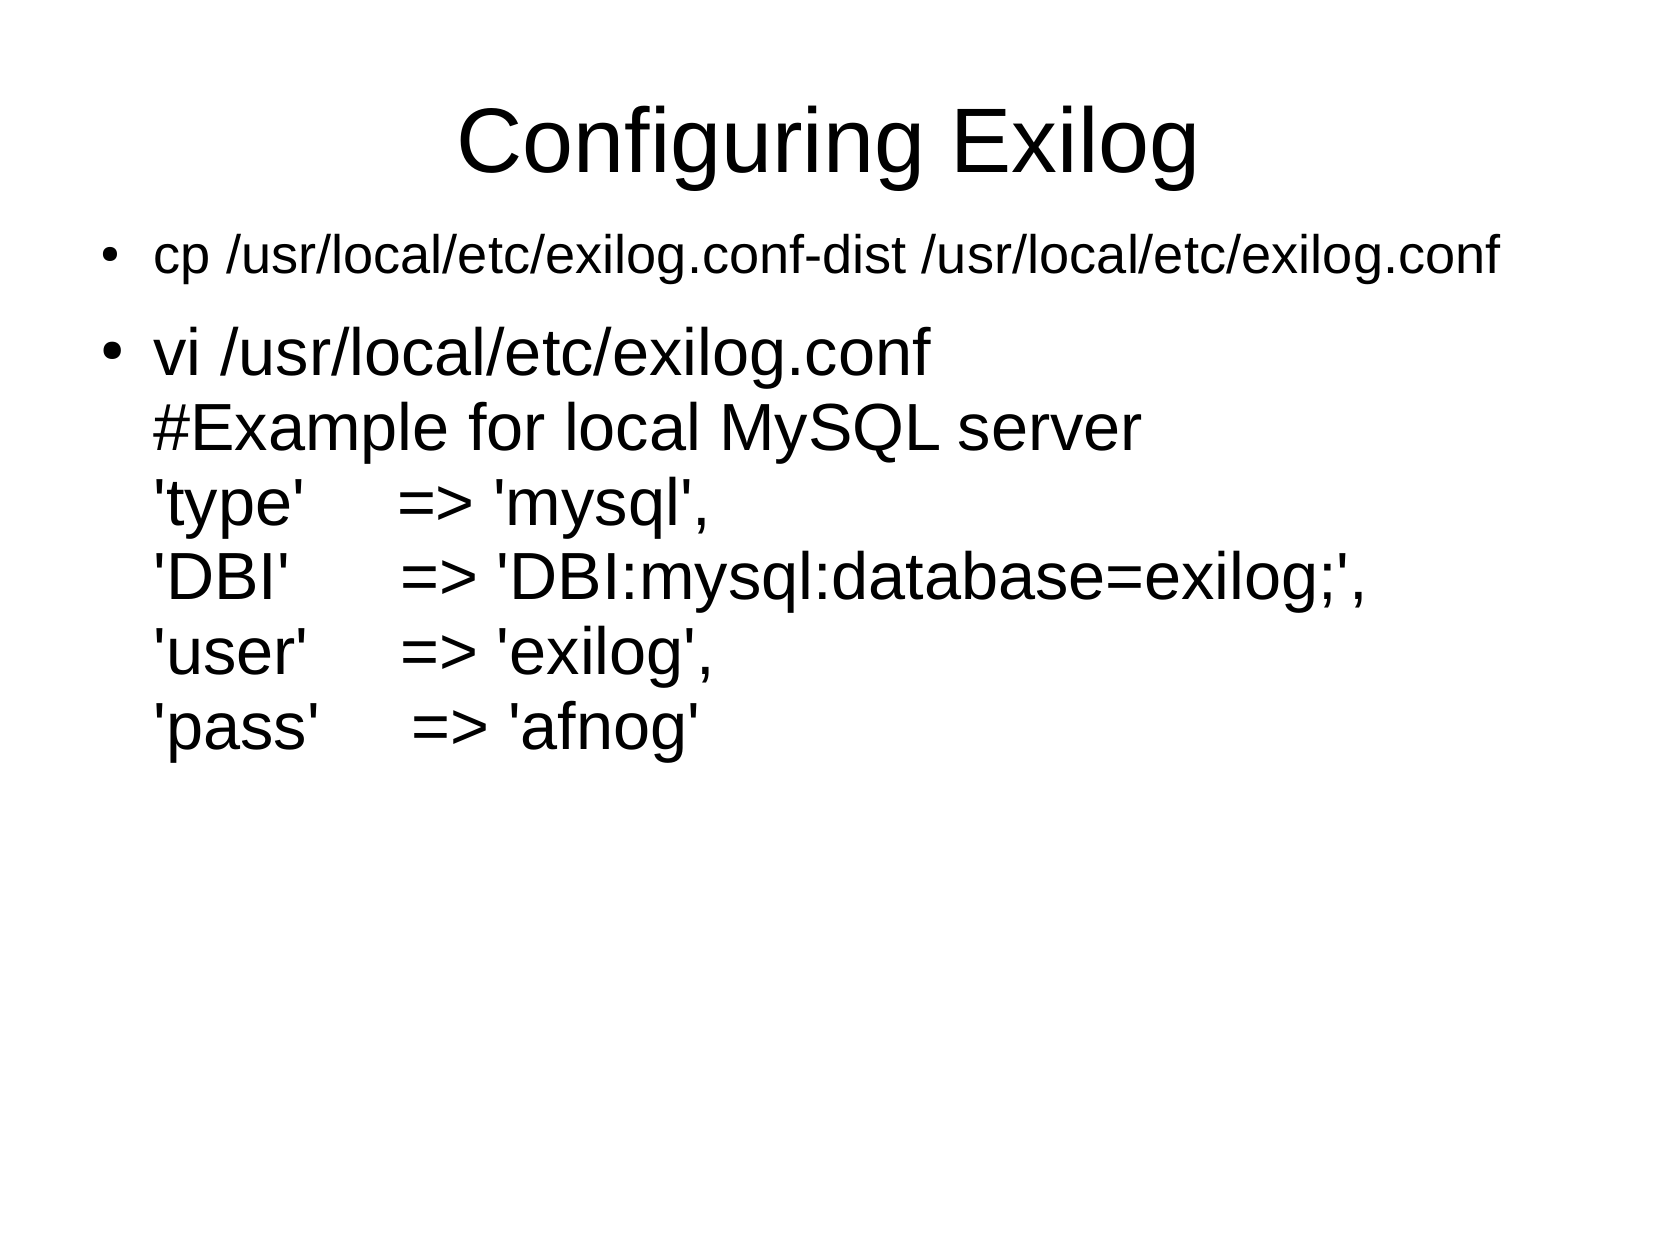

# Configuring Exilog
cp /usr/local/etc/exilog.conf-dist /usr/local/etc/exilog.conf
vi /usr/local/etc/exilog.conf 								 #Example for local MySQL server				'type' => 'mysql',											'DBI' => 'DBI:mysql:database=exilog;',		 'user' => 'exilog', 'pass' => 'afnog'